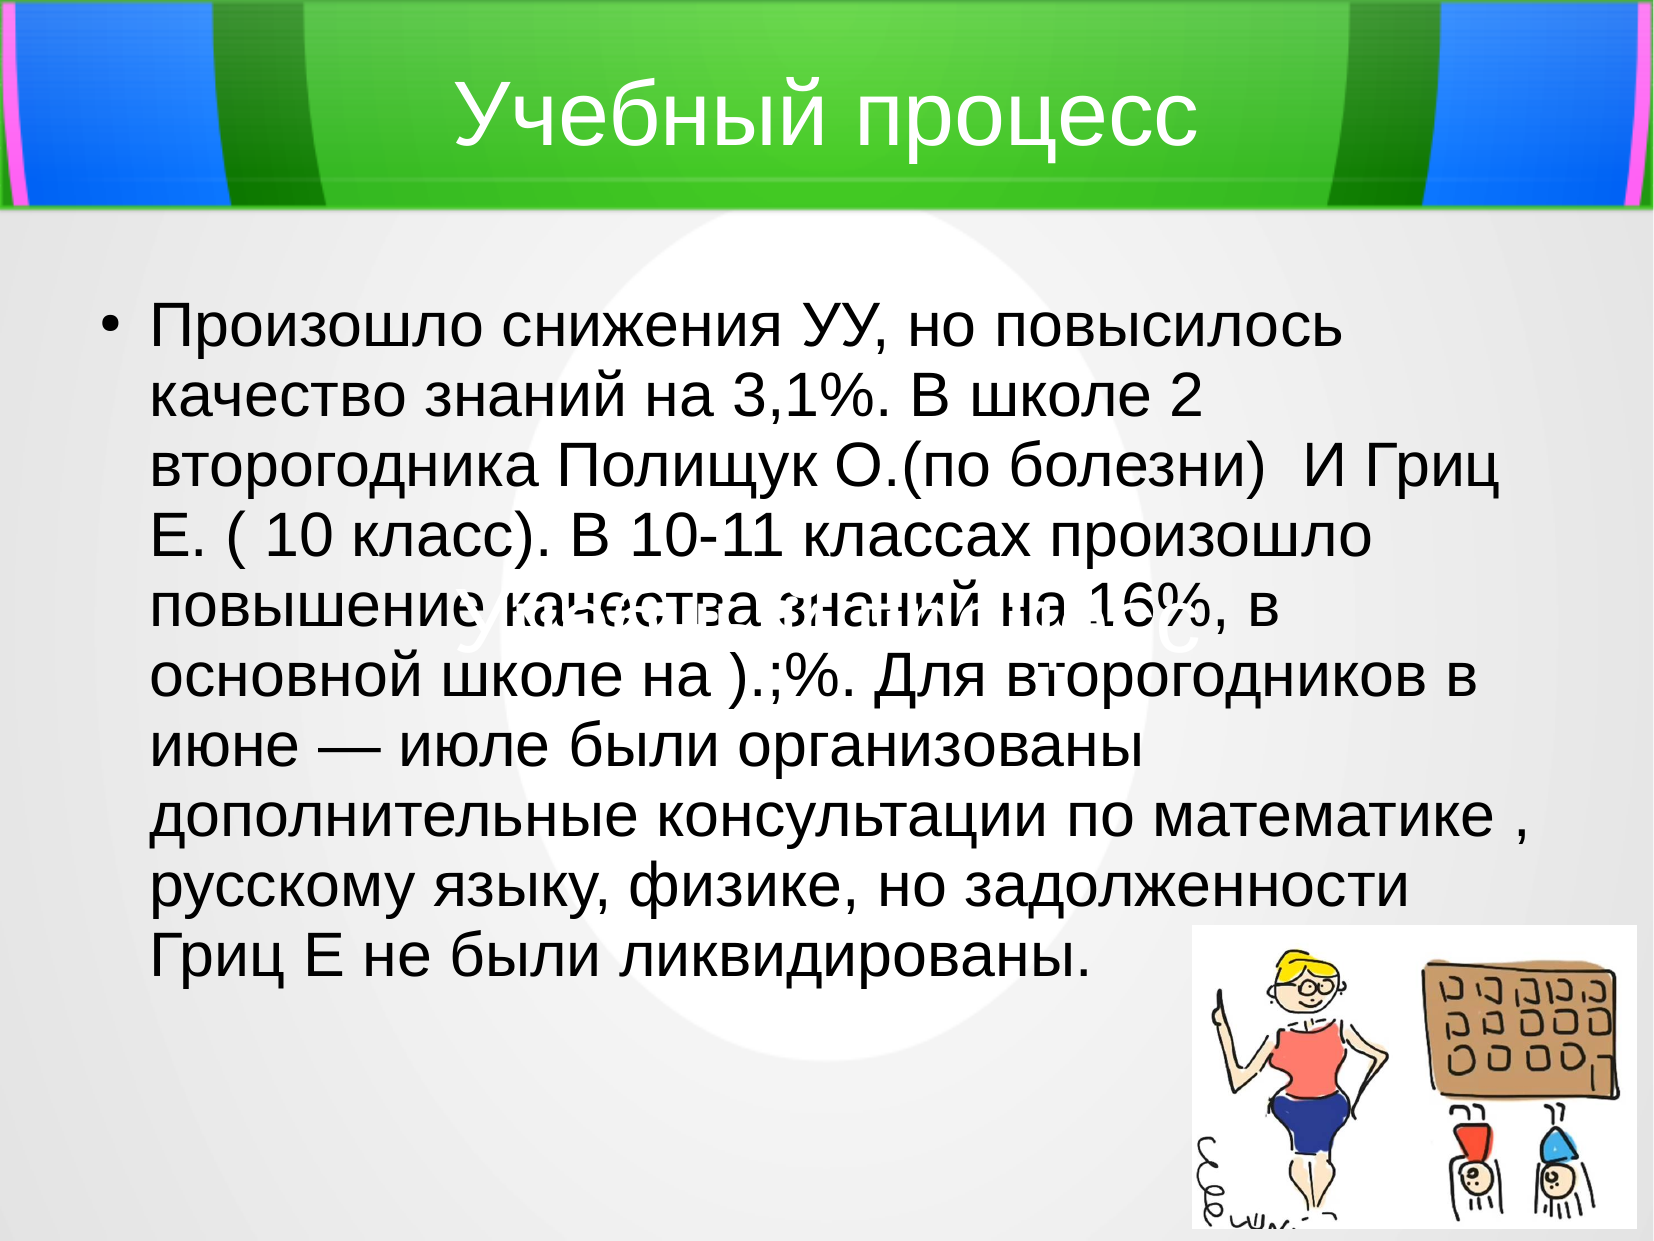

# Учебный процесс
Произошло снижения УУ, но повысилось качество знаний на 3,1%. В школе 2 второгодника Полищук О.(по болезни) И Гриц Е. ( 10 класс). В 10-11 классах произошло повышение качества знаний на 16%, в основной школе на ).;%. Для второгодников в июне — июле были организованы дополнительные консультации по математике , русскому языку, физике, но задолженности Гриц Е не были ликвидированы.
Учебный процесс